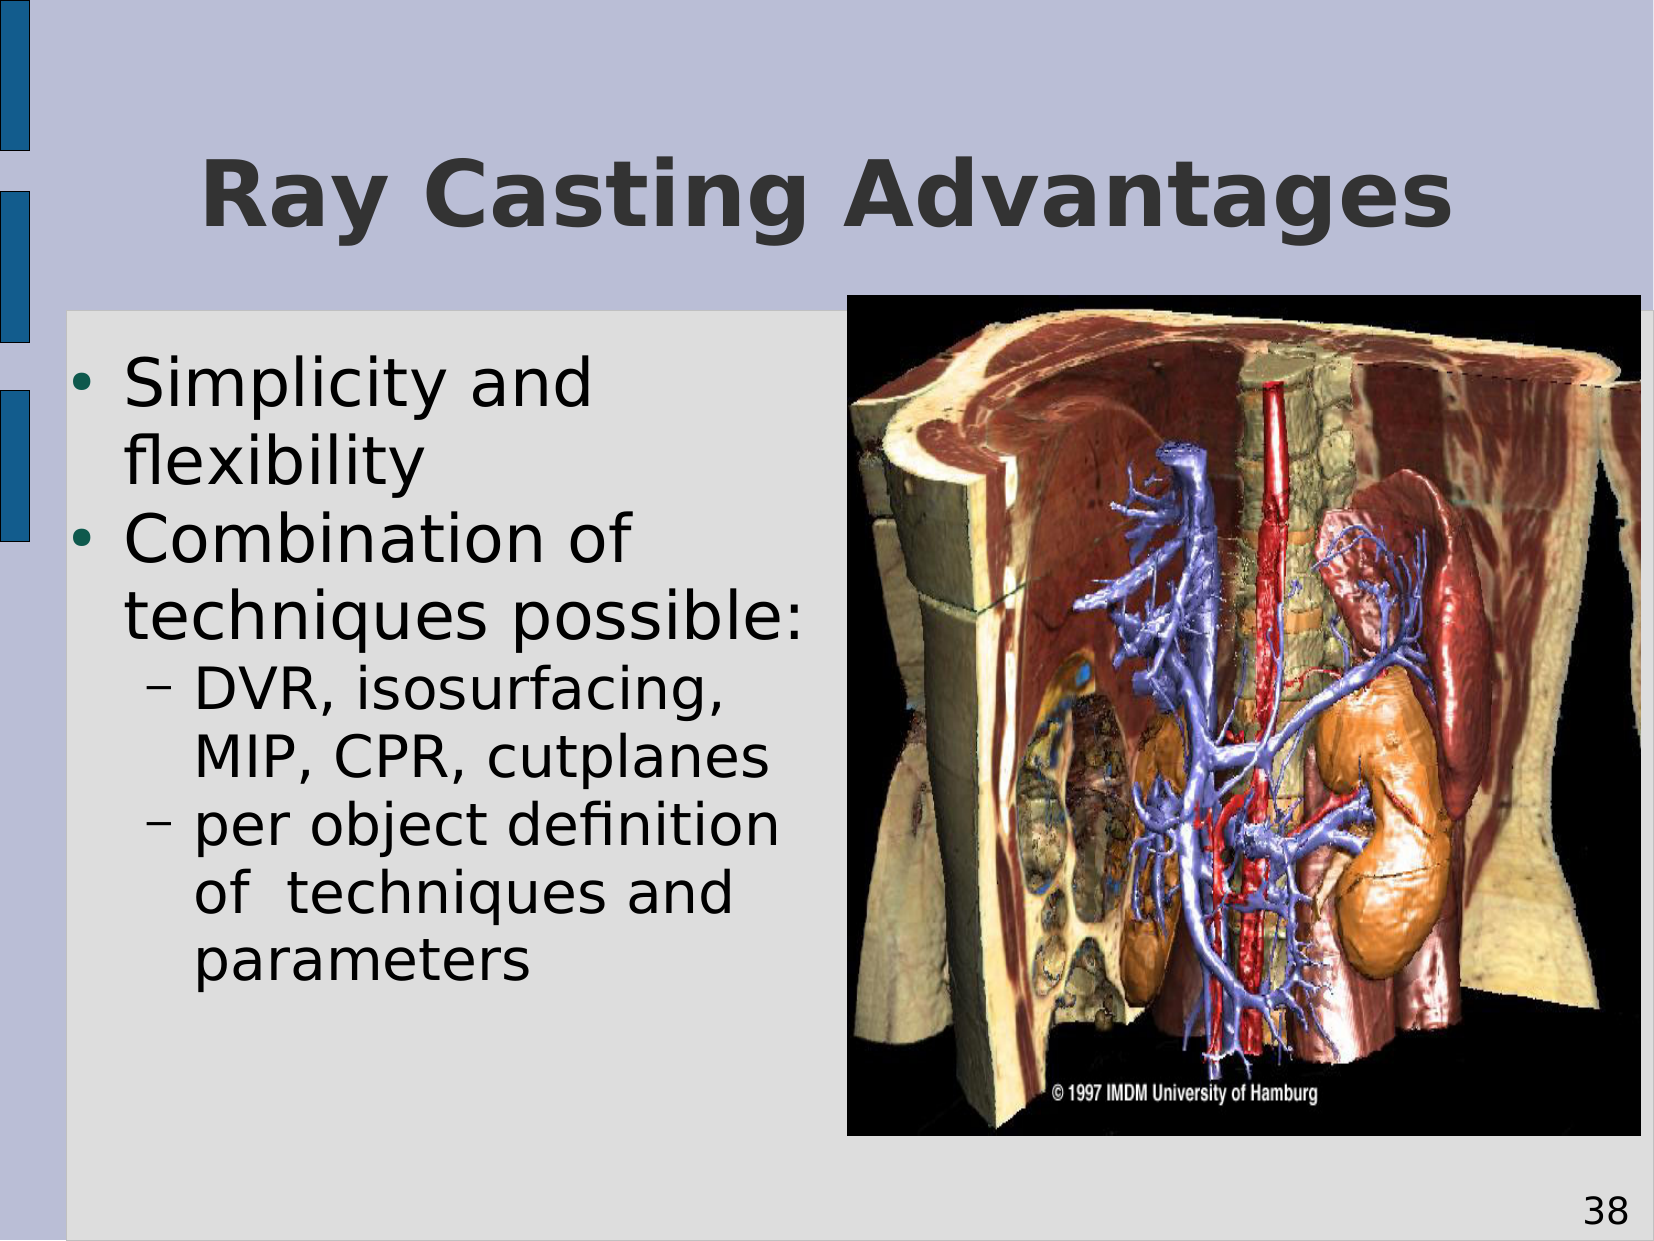

# Ray Casting Advantages
Simplicity and flexibility
Combination of techniques possible:
DVR, isosurfacing, MIP, CPR, cutplanes
per object definition of techniques and parameters